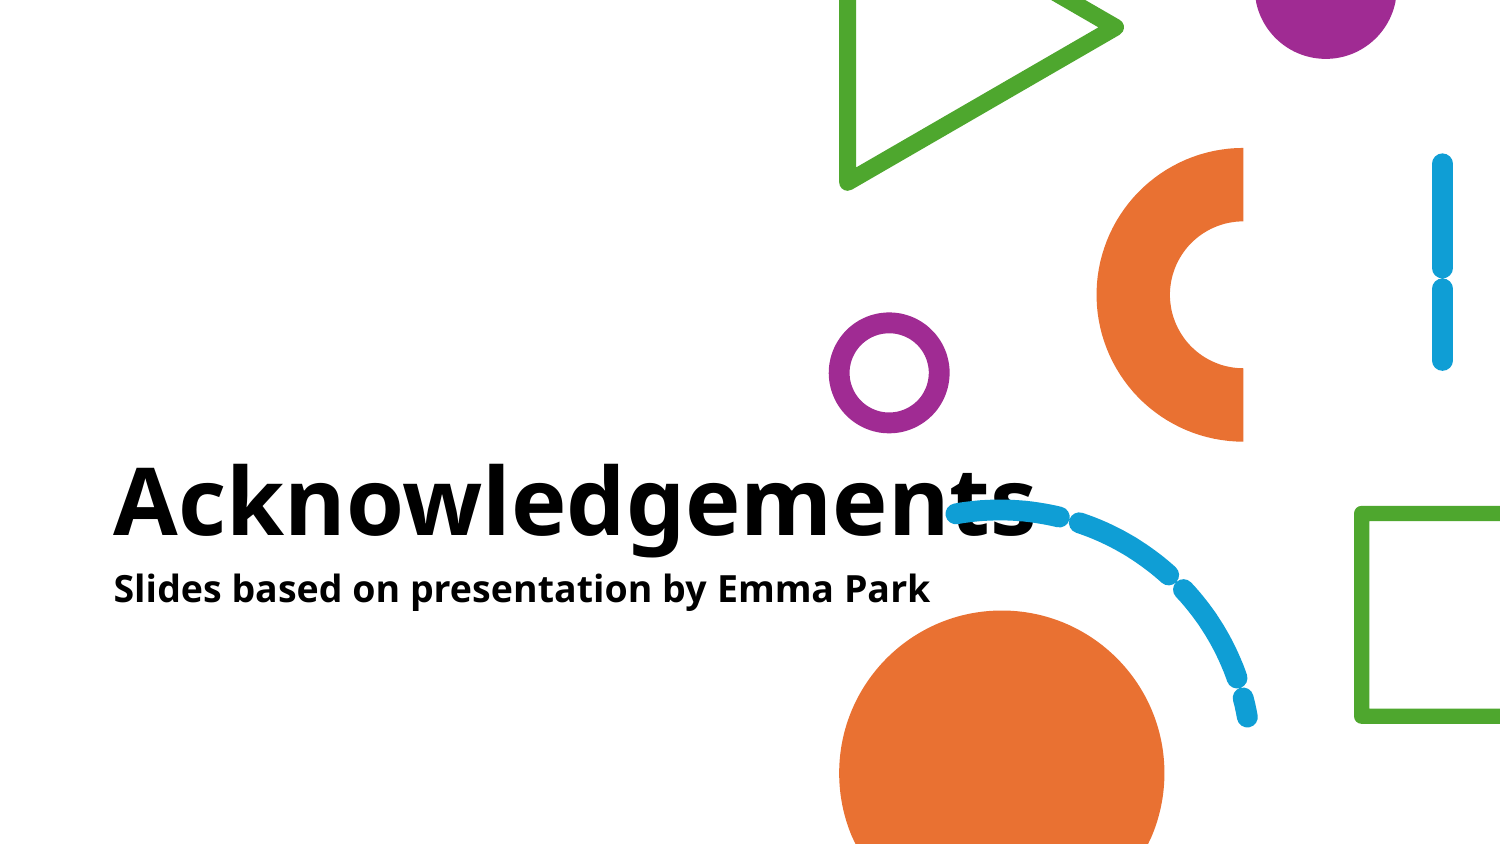

# Acknowledgements
Slides based on presentation by Emma Park